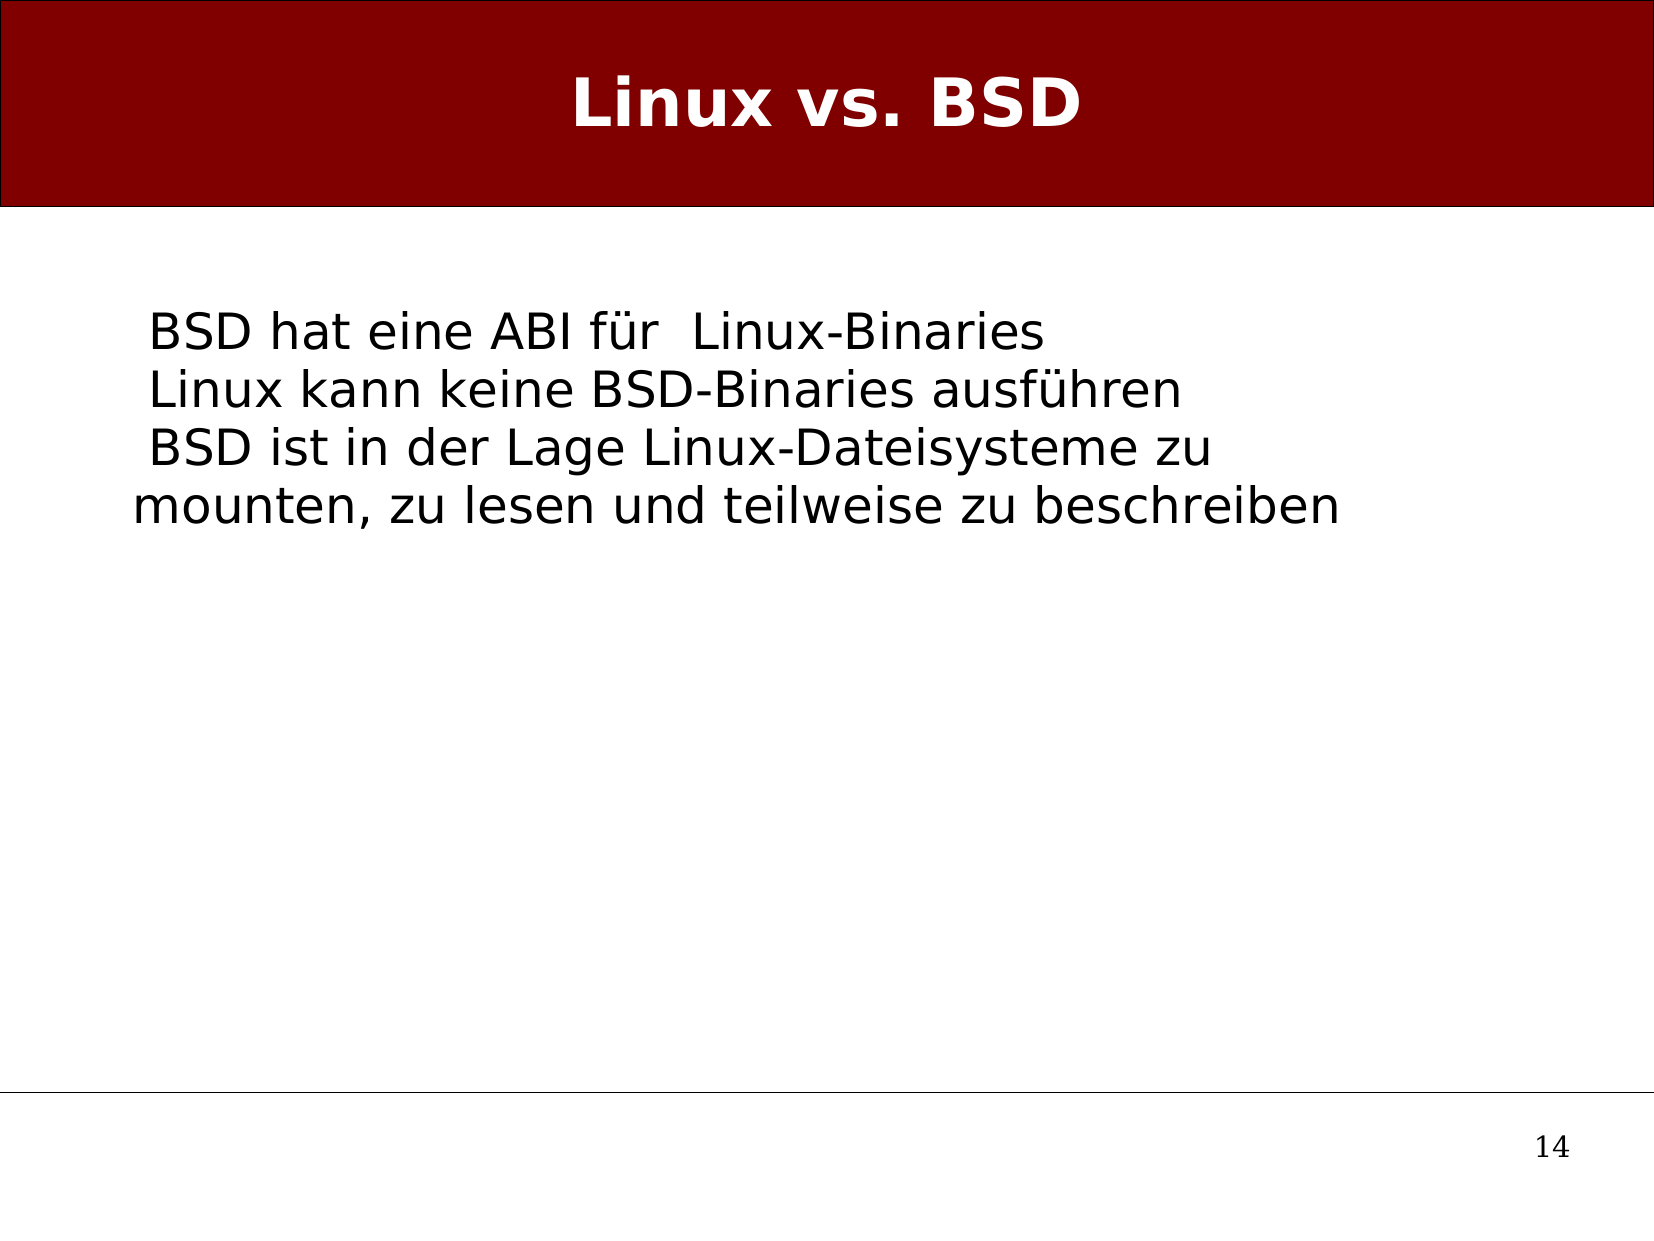

Linux vs. BSD
 BSD hat eine ABI für Linux-Binaries
 Linux kann keine BSD-Binaries ausführen
 BSD ist in der Lage Linux-Dateisysteme zu mounten, zu lesen und teilweise zu beschreiben
14